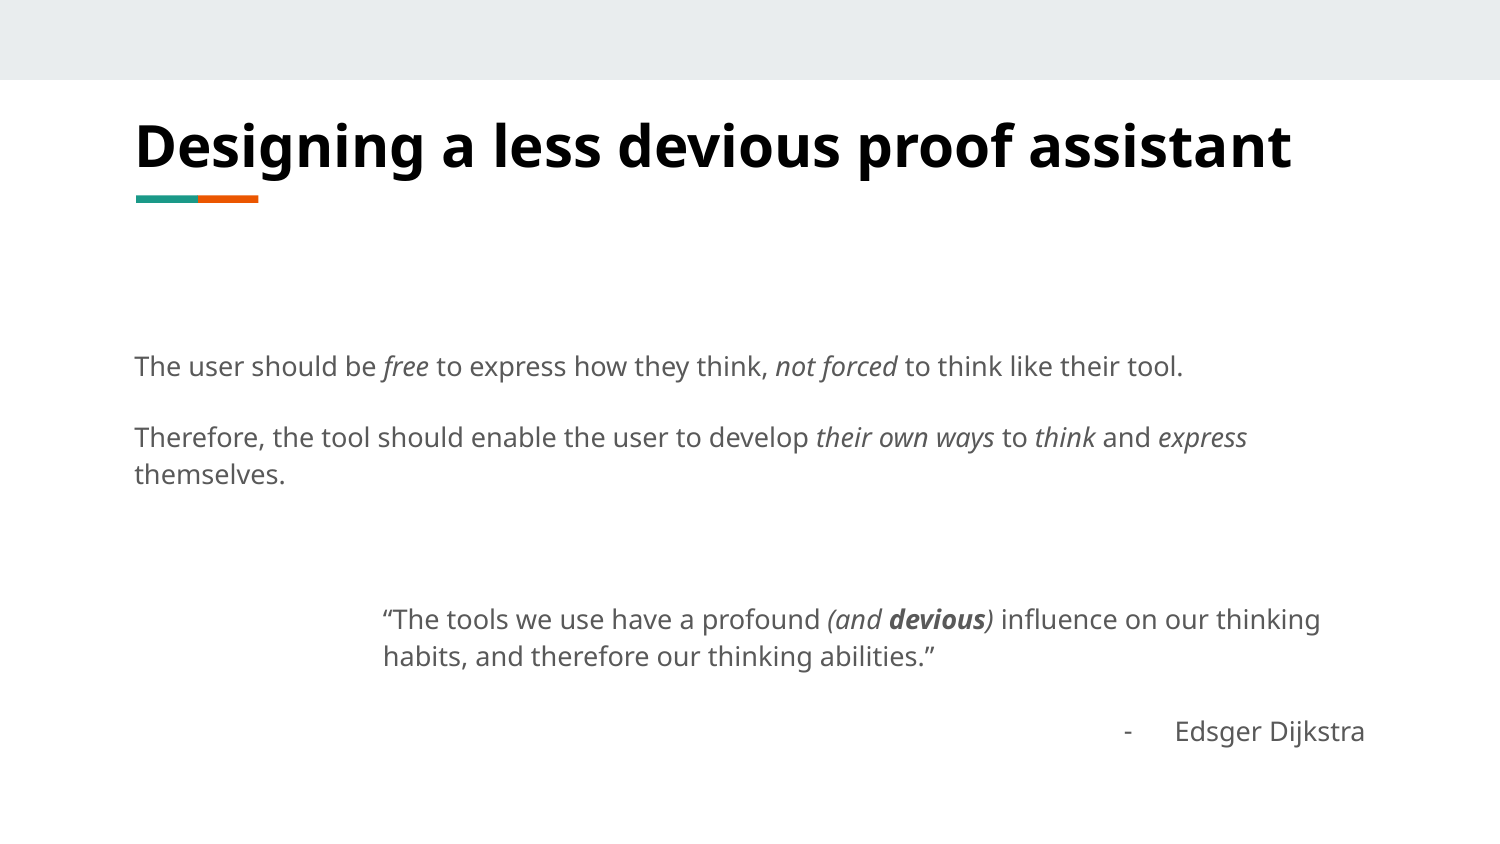

# Designing a less devious proof assistant
The user should be free to express how they think, not forced to think like their tool.
Therefore, the tool should enable the user to develop their own ways to think and express themselves.
“The tools we use have a profound (and devious) influence on our thinking habits, and therefore our thinking abilities.”
Edsger Dijkstra